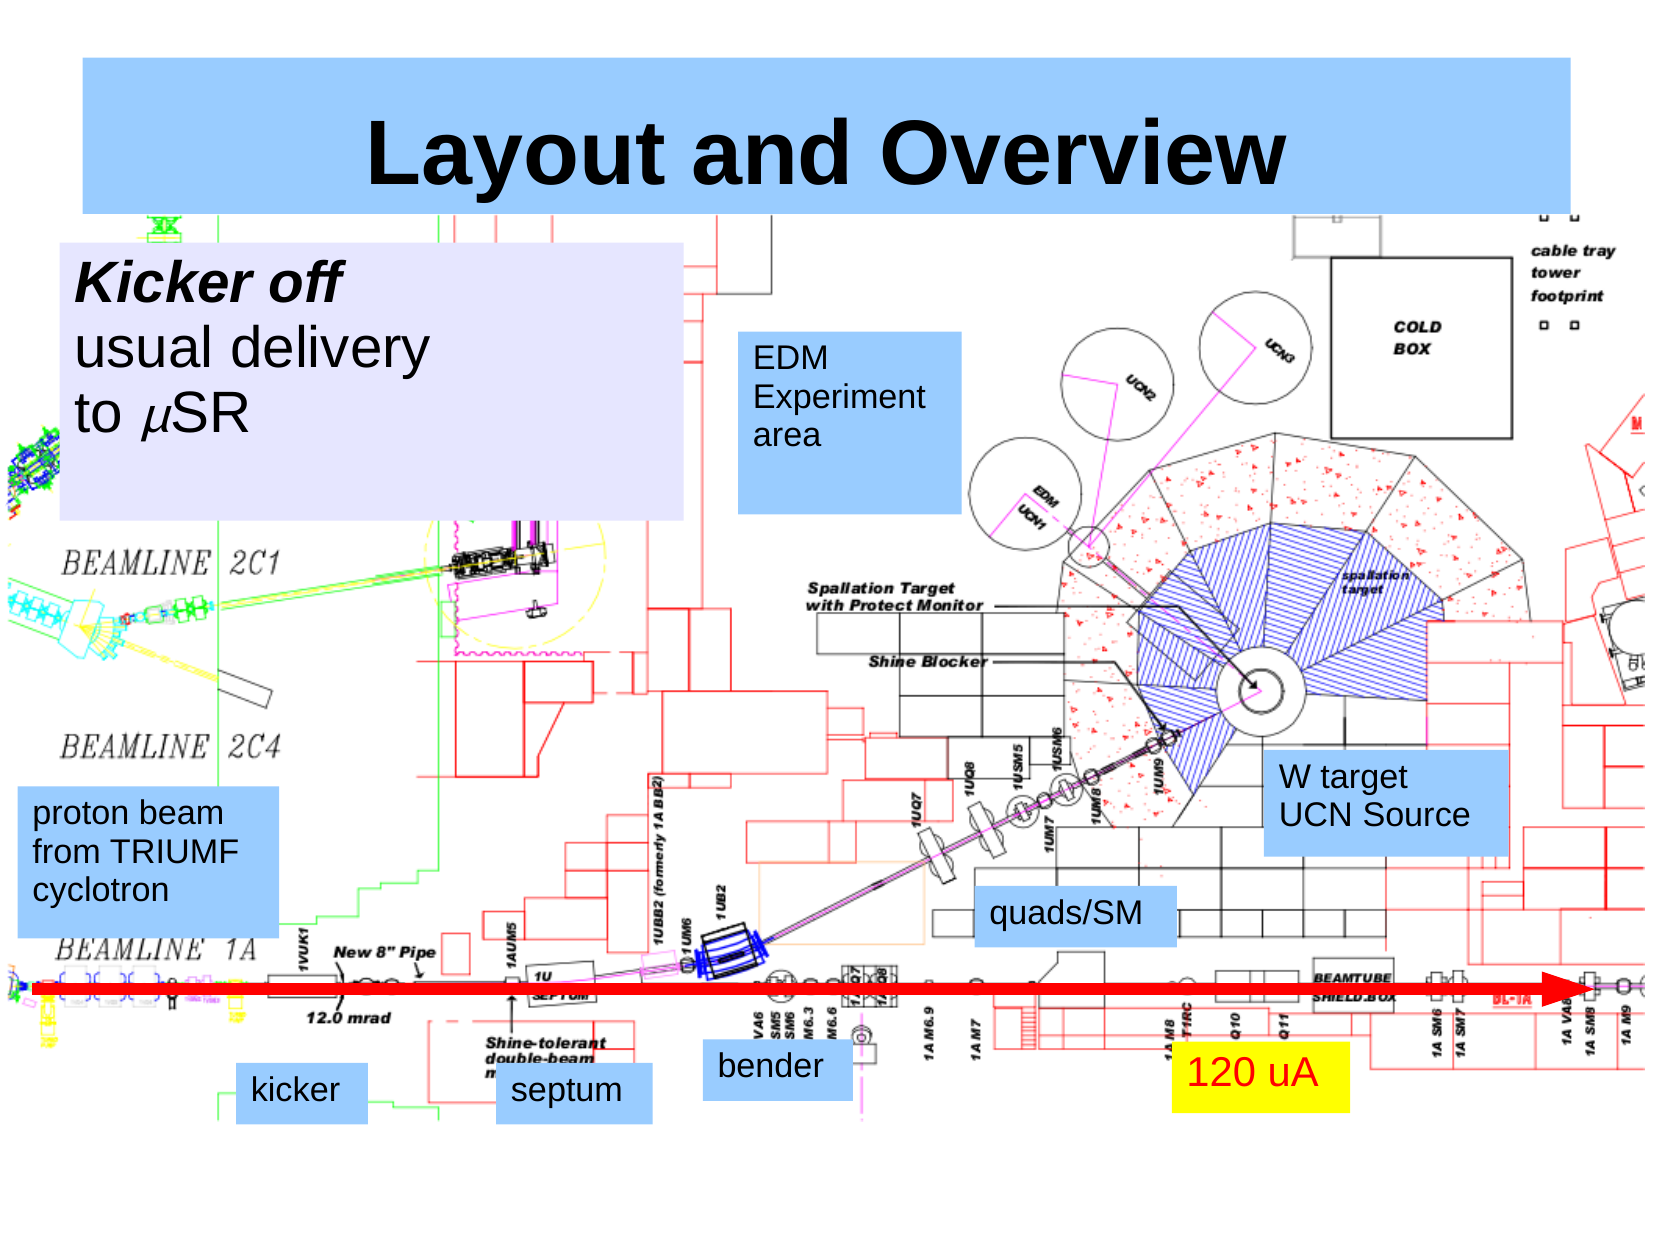

# Layout and Overview
Kicker off
usual delivery
to SR
EDM
Experiment
area
W target
UCN Source
proton beam
from TRIUMF
cyclotron
quads/SM
bender
120 uA
kicker
septum